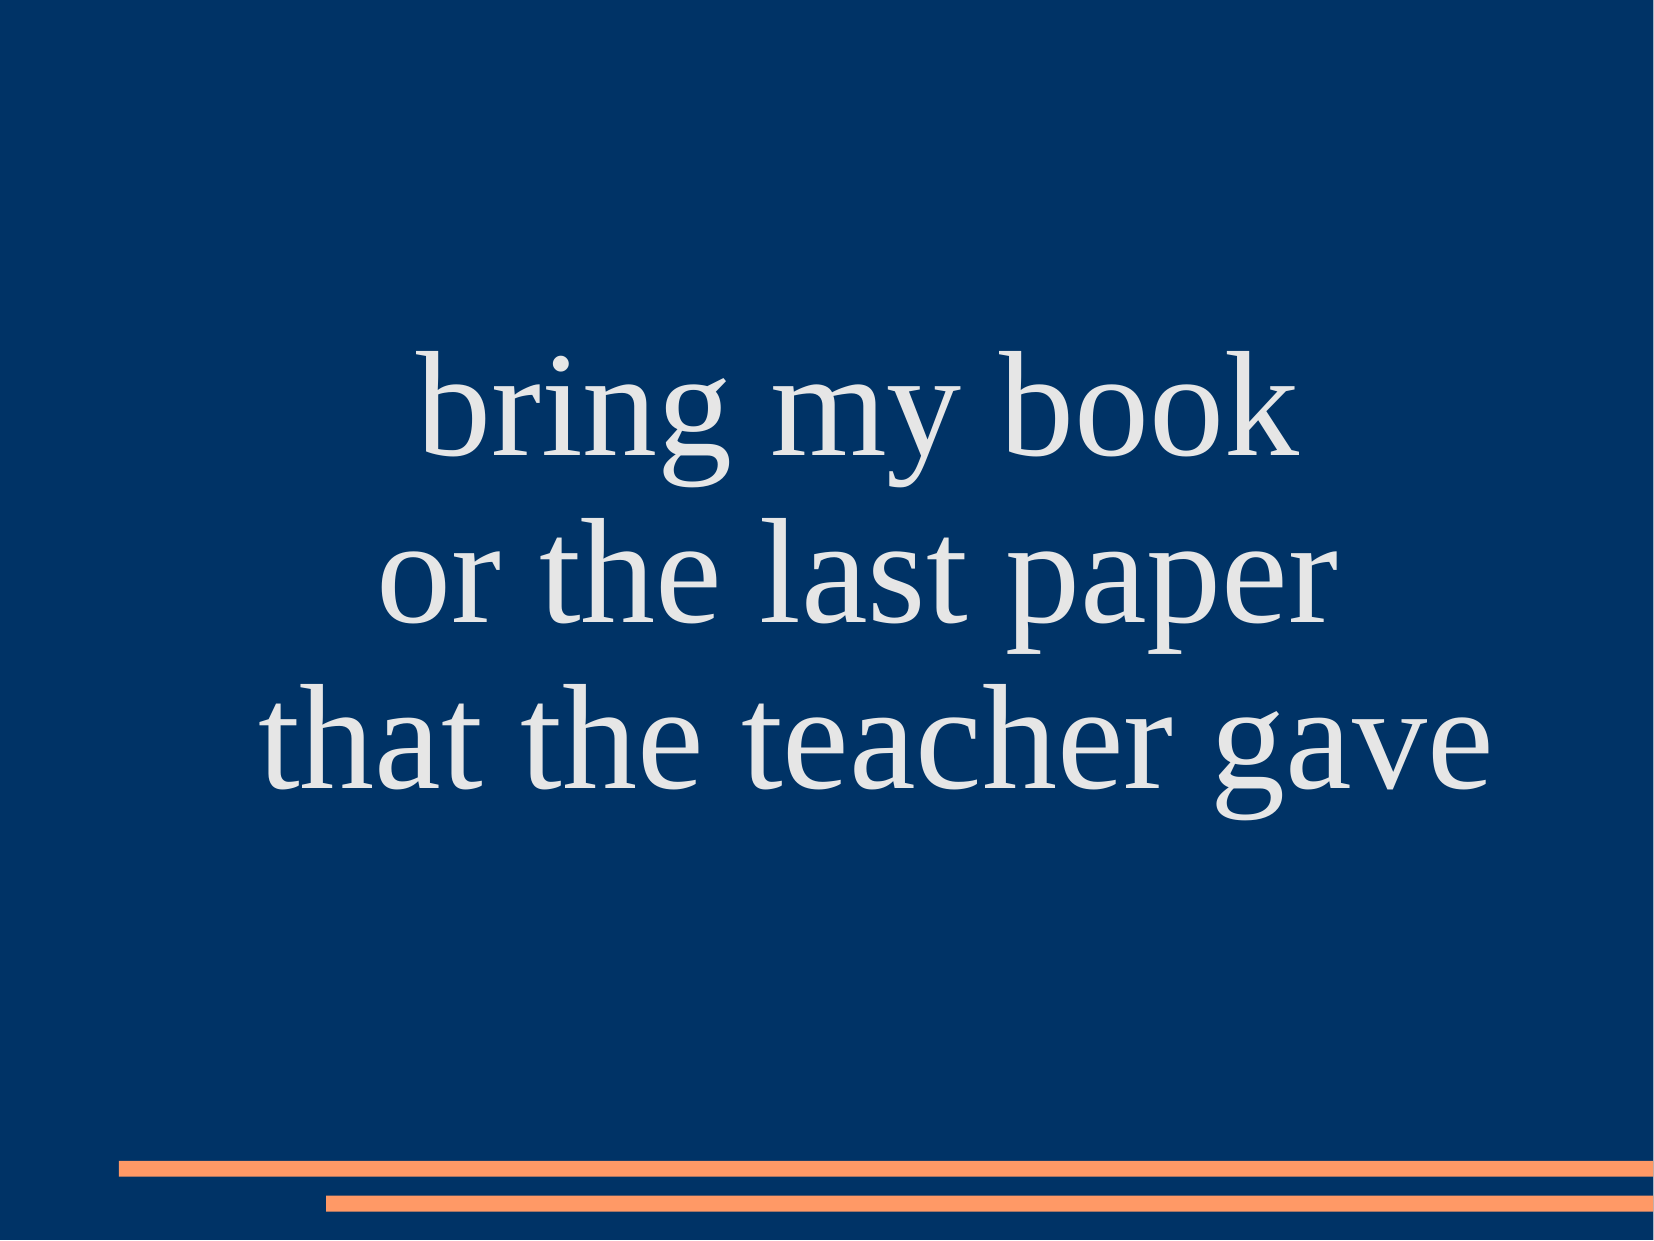

#
bring my book
or the last paper
that the teacher gave